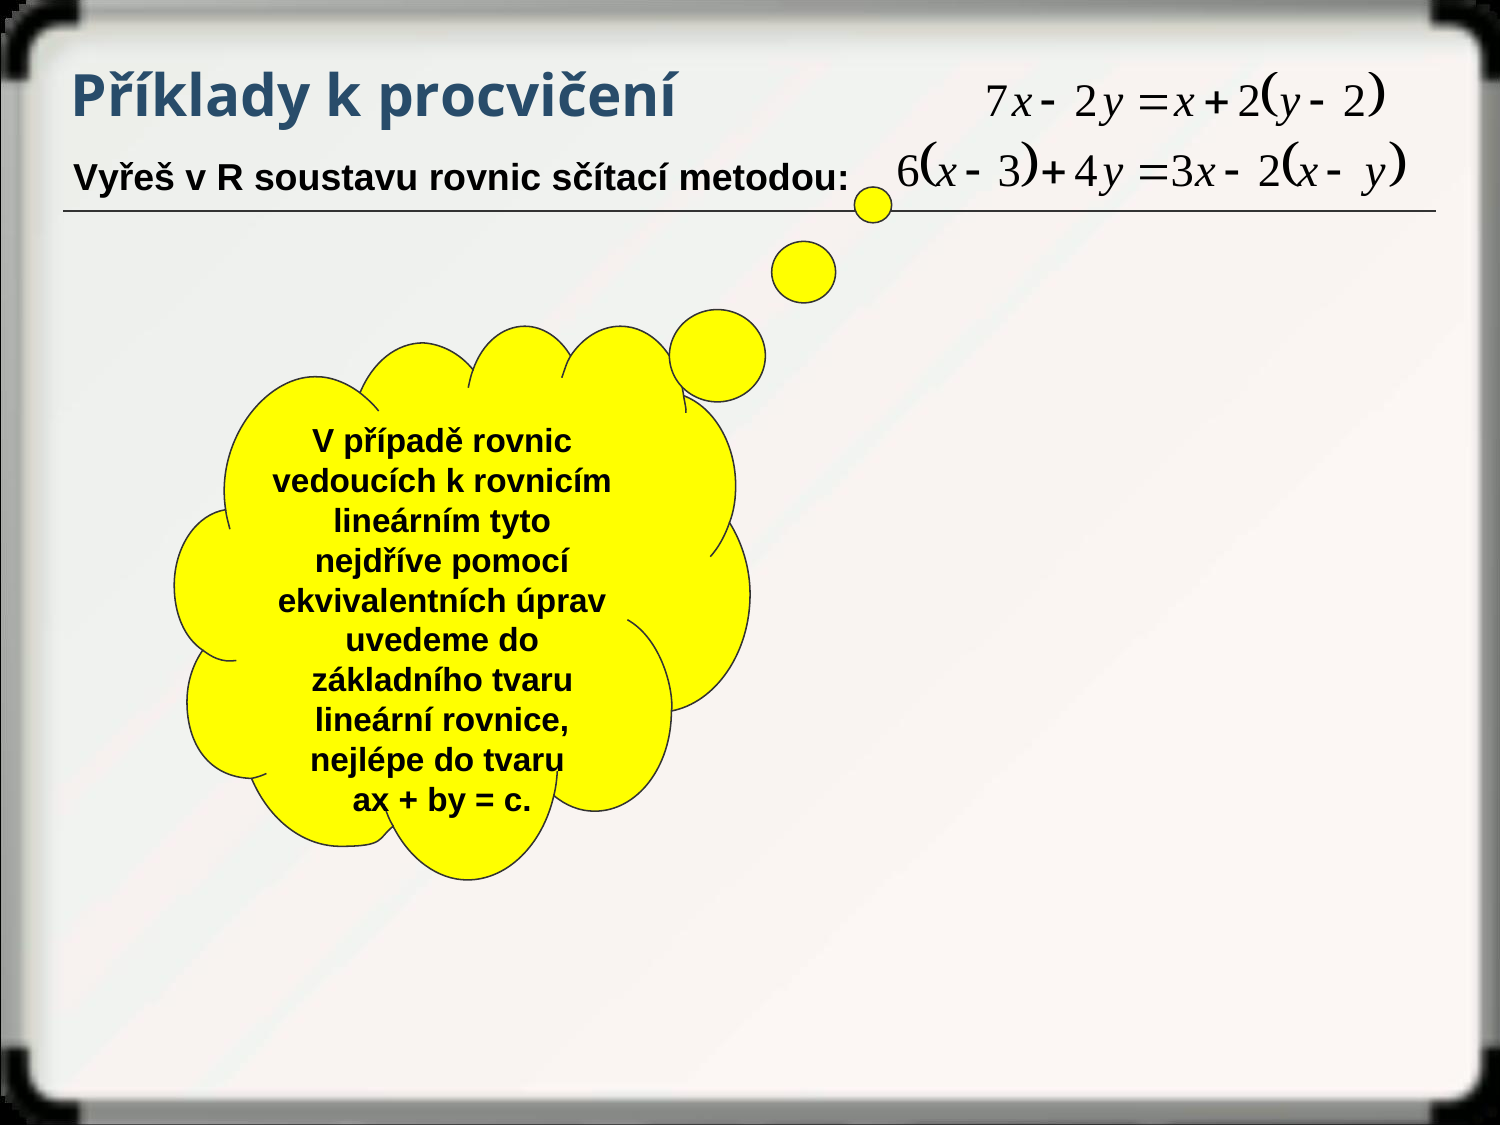

Příklady k procvičení
Vyřeš v R soustavu rovnic sčítací metodou:
V případě rovnic vedoucích k rovnicím lineárním tyto nejdříve pomocí ekvivalentních úprav uvedeme do základního tvaru lineární rovnice, nejlépe do tvaru
ax + by = c.